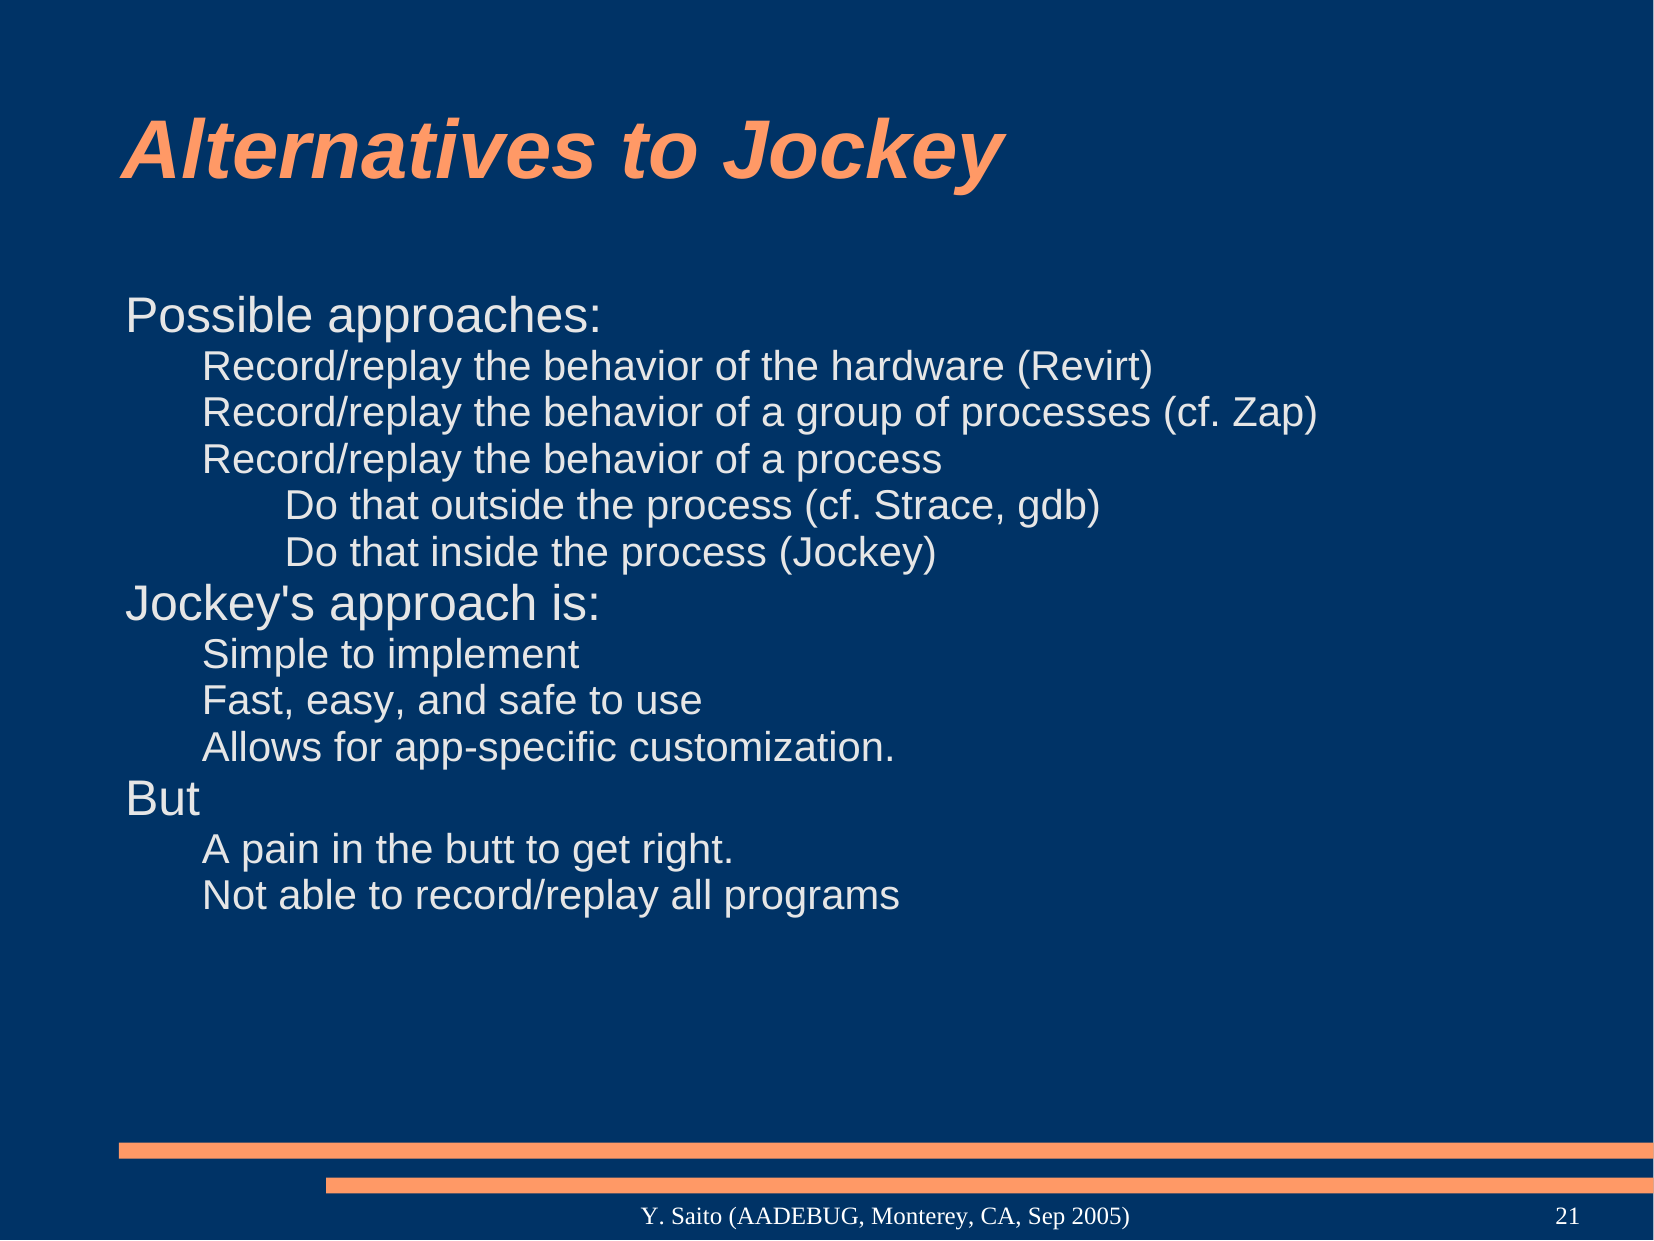

# Alternatives to Jockey
Possible approaches:
Record/replay the behavior of the hardware (Revirt)
Record/replay the behavior of a group of processes (cf. Zap)
Record/replay the behavior of a process
Do that outside the process (cf. Strace, gdb)
Do that inside the process (Jockey)
Jockey's approach is:
Simple to implement
Fast, easy, and safe to use
Allows for app-specific customization.
But
A pain in the butt to get right.
Not able to record/replay all programs